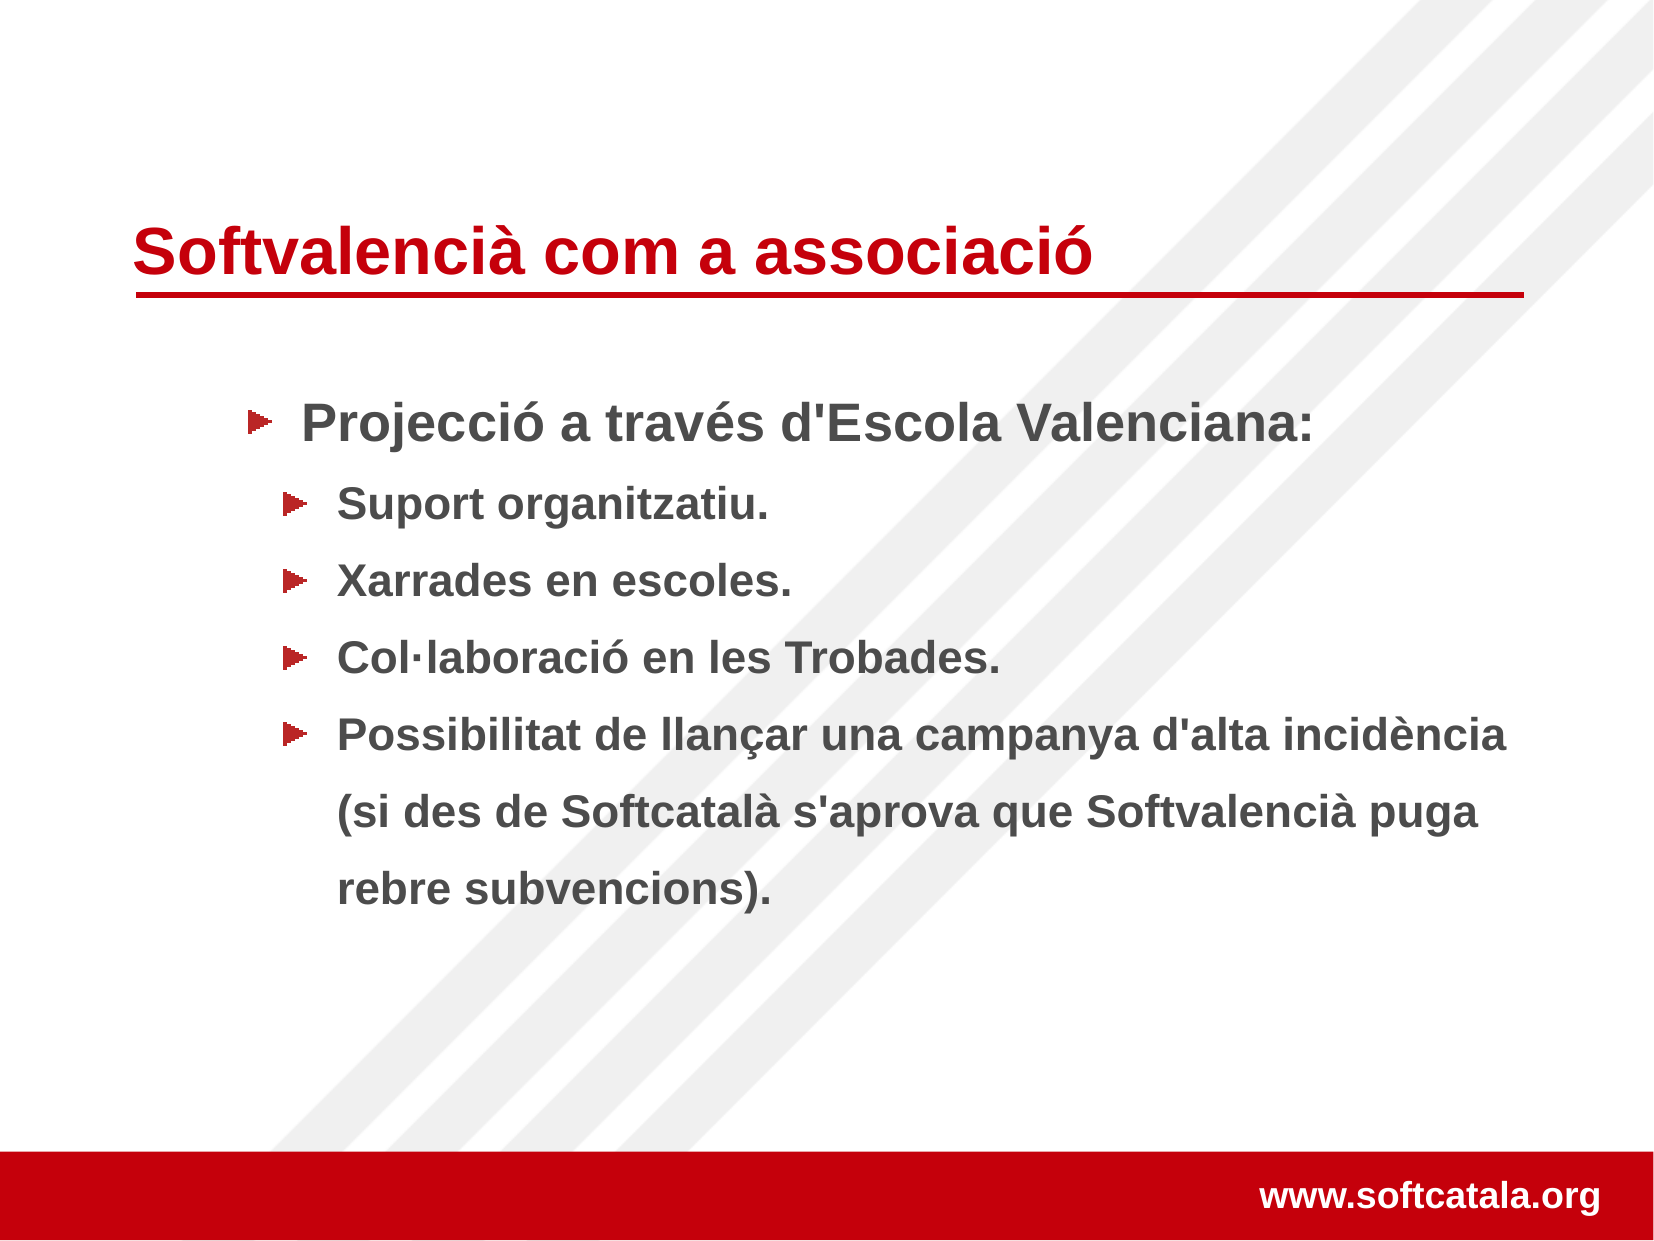

Softvalencià com a associació
Projecció a través d'Escola Valenciana:
Suport organitzatiu.
Xarrades en escoles.
Col·laboració en les Trobades.
Possibilitat de llançar una campanya d'alta incidència (si des de Softcatalà s'aprova que Softvalencià puga rebre subvencions).
 www.softcatala.org